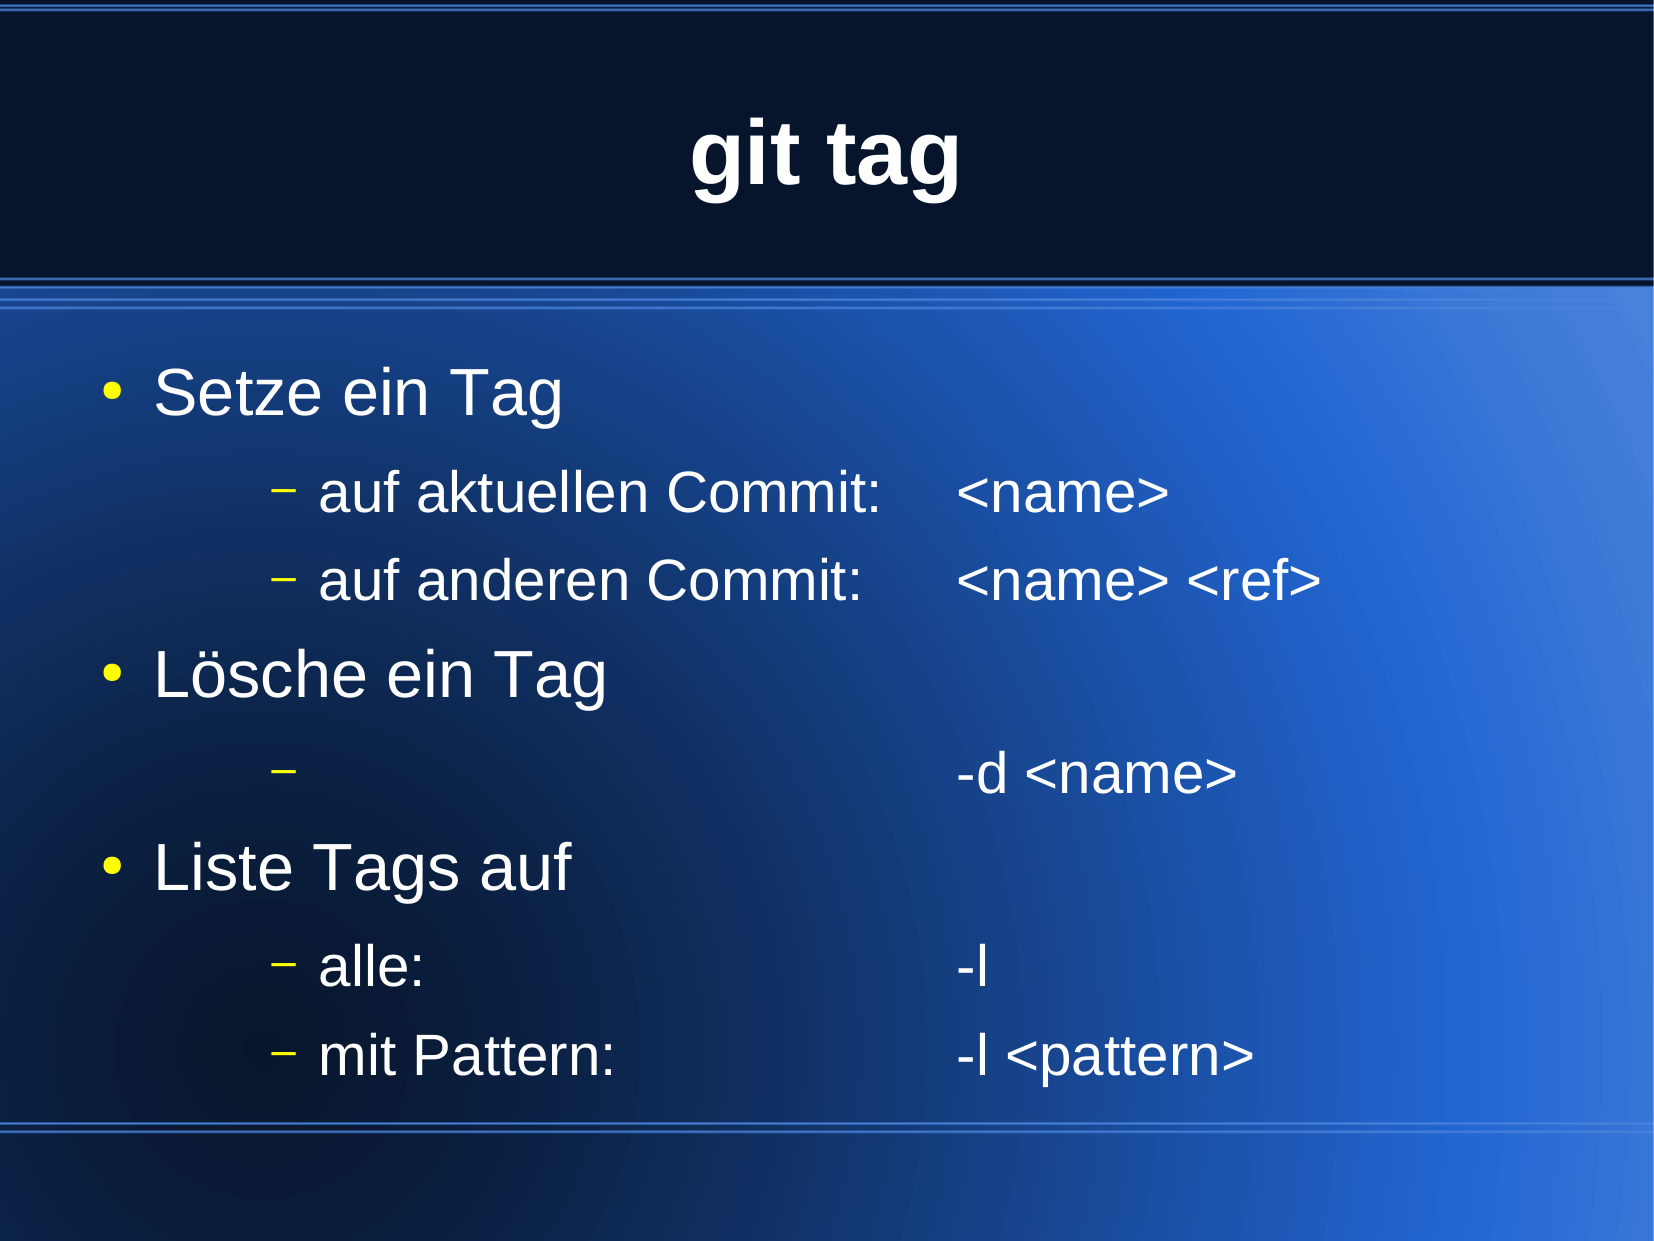

# git tag
Setze ein Tag
auf aktuellen Commit:	<name>
auf anderen Commit:		<name> <ref>
Lösche ein Tag
 								-d <name>
Liste Tags auf
alle:								-l
mit Pattern:					-l <pattern>